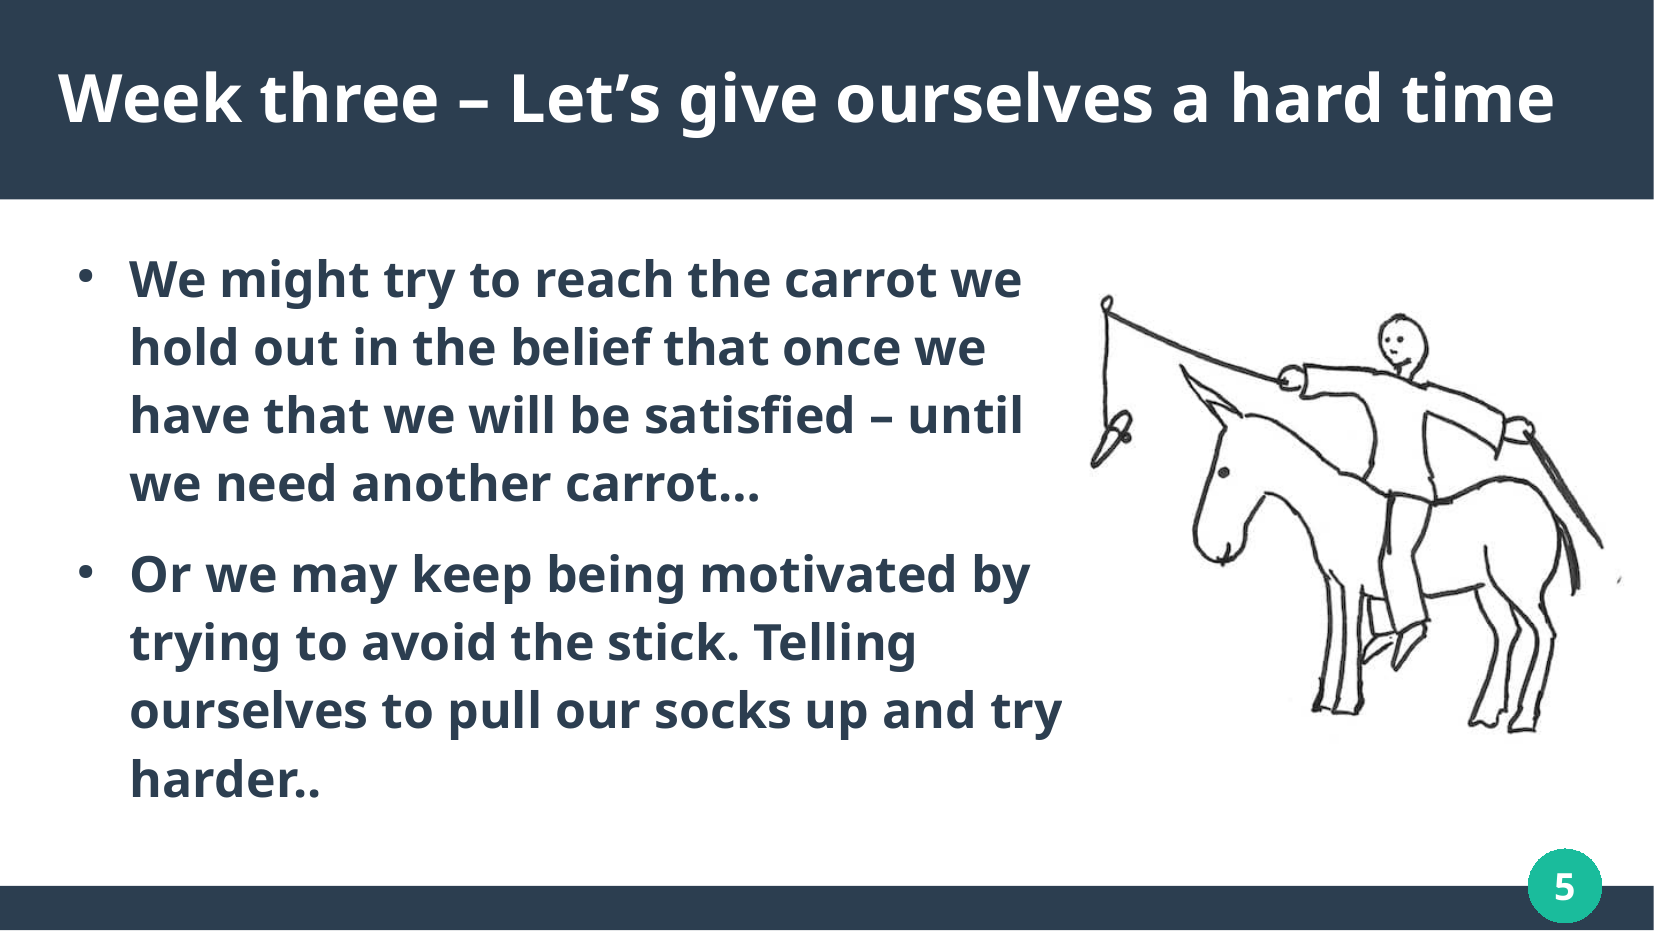

# Week three – Let’s give ourselves a hard time
We might try to reach the carrot we hold out in the belief that once we have that we will be satisfied – until we need another carrot…
Or we may keep being motivated by trying to avoid the stick. Telling ourselves to pull our socks up and try harder..
5